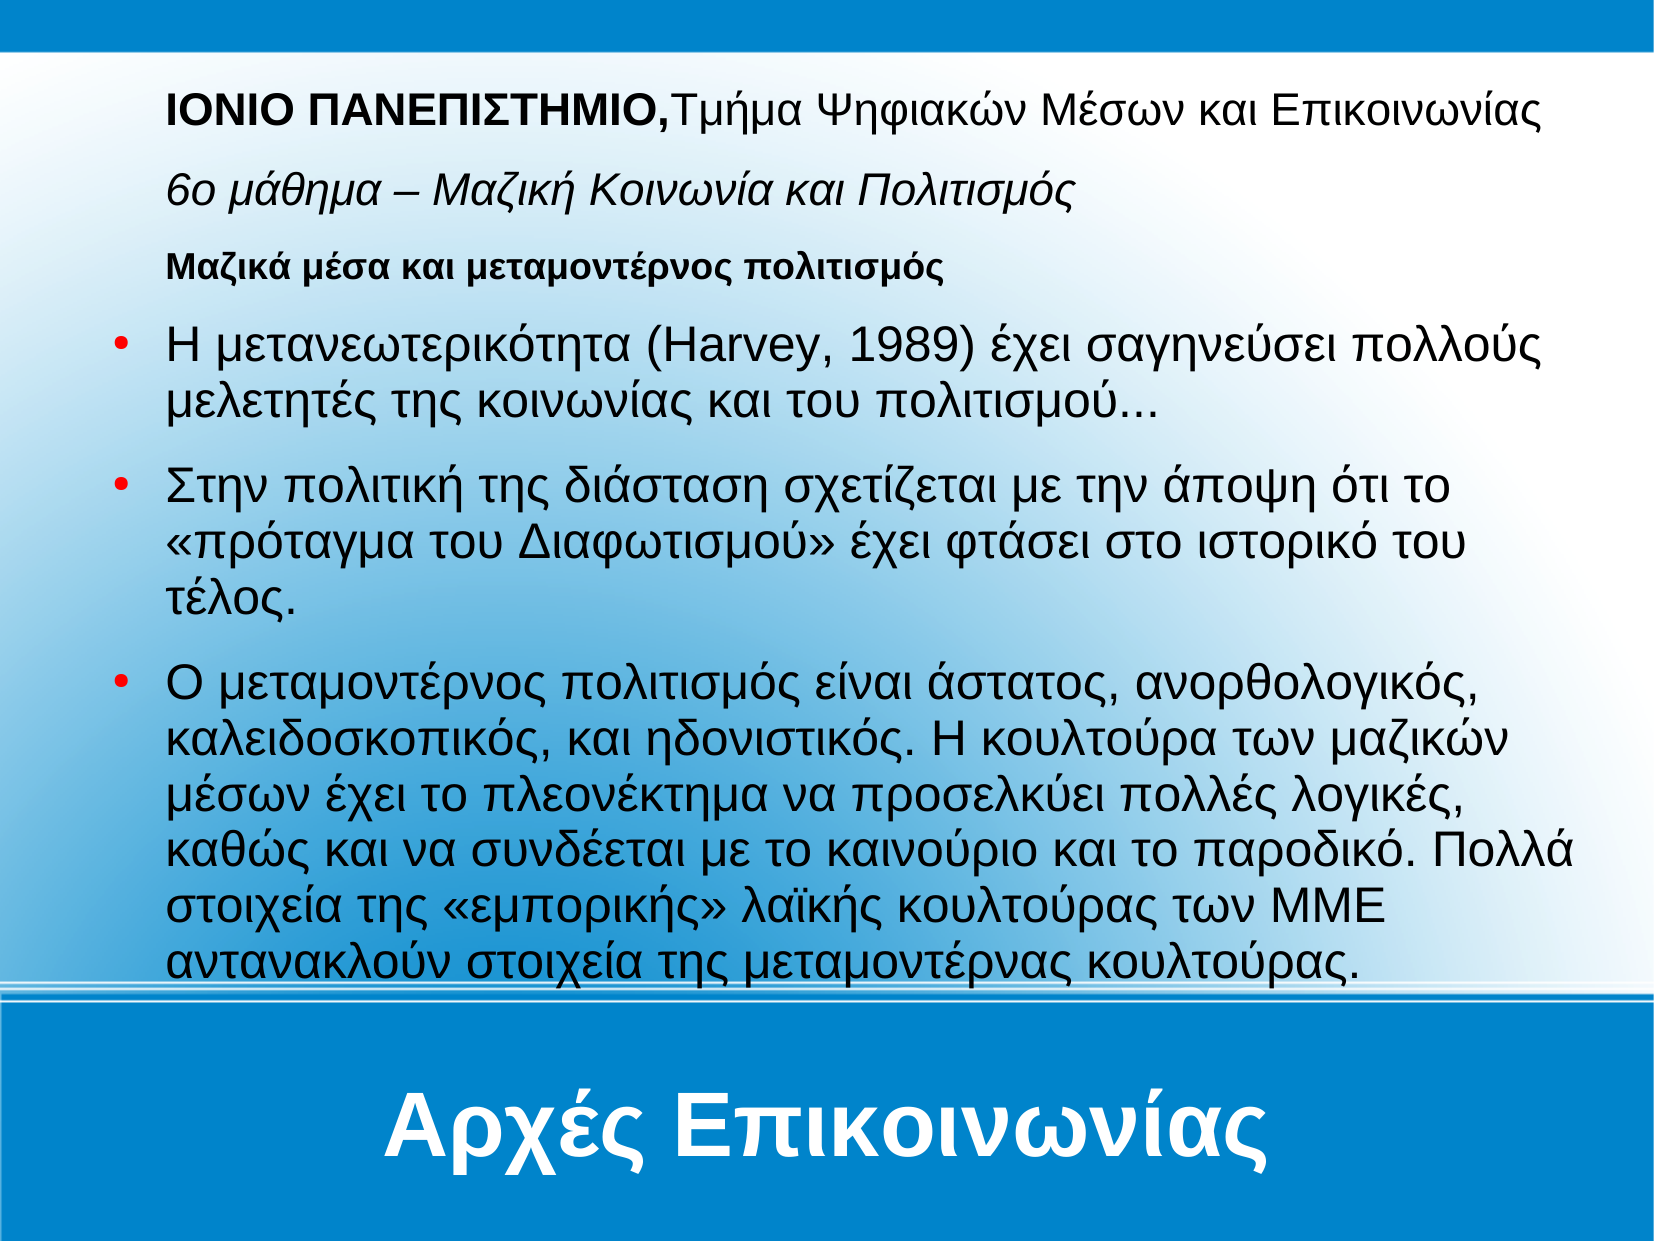

ΙΟΝΙΟ ΠΑΝΕΠΙΣΤΗΜΙΟ,Τμήμα Ψηφιακών Μέσων και Επικοινωνίας
6ο μάθημα – Μαζική Κοινωνία και Πολιτισμός
Μαζικά μέσα και μεταμοντέρνος πολιτισμός
Η μετανεωτερικότητα (Harvey, 1989) έχει σαγηνεύσει πολλούς μελετητές της κοινωνίας και του πολιτισμού...
Στην πολιτική της διάσταση σχετίζεται με την άποψη ότι το «πρόταγμα του Διαφωτισμού» έχει φτάσει στο ιστορικό του τέλος.
Ο μεταμοντέρνος πολιτισμός είναι άστατος, ανορθολογικός, καλειδοσκοπικός, και ηδονιστικός. Η κουλτούρα των μαζικών μέσων έχει το πλεονέκτημα να προσελκύει πολλές λογικές, καθώς και να συνδέεται με το καινούριο και το παροδικό. Πολλά στοιχεία της «εμπορικής» λαϊκής κουλτούρας των ΜΜΕ αντανακλούν στοιχεία της μεταμοντέρνας κουλτούρας.
# Αρχές Επικοινωνίας